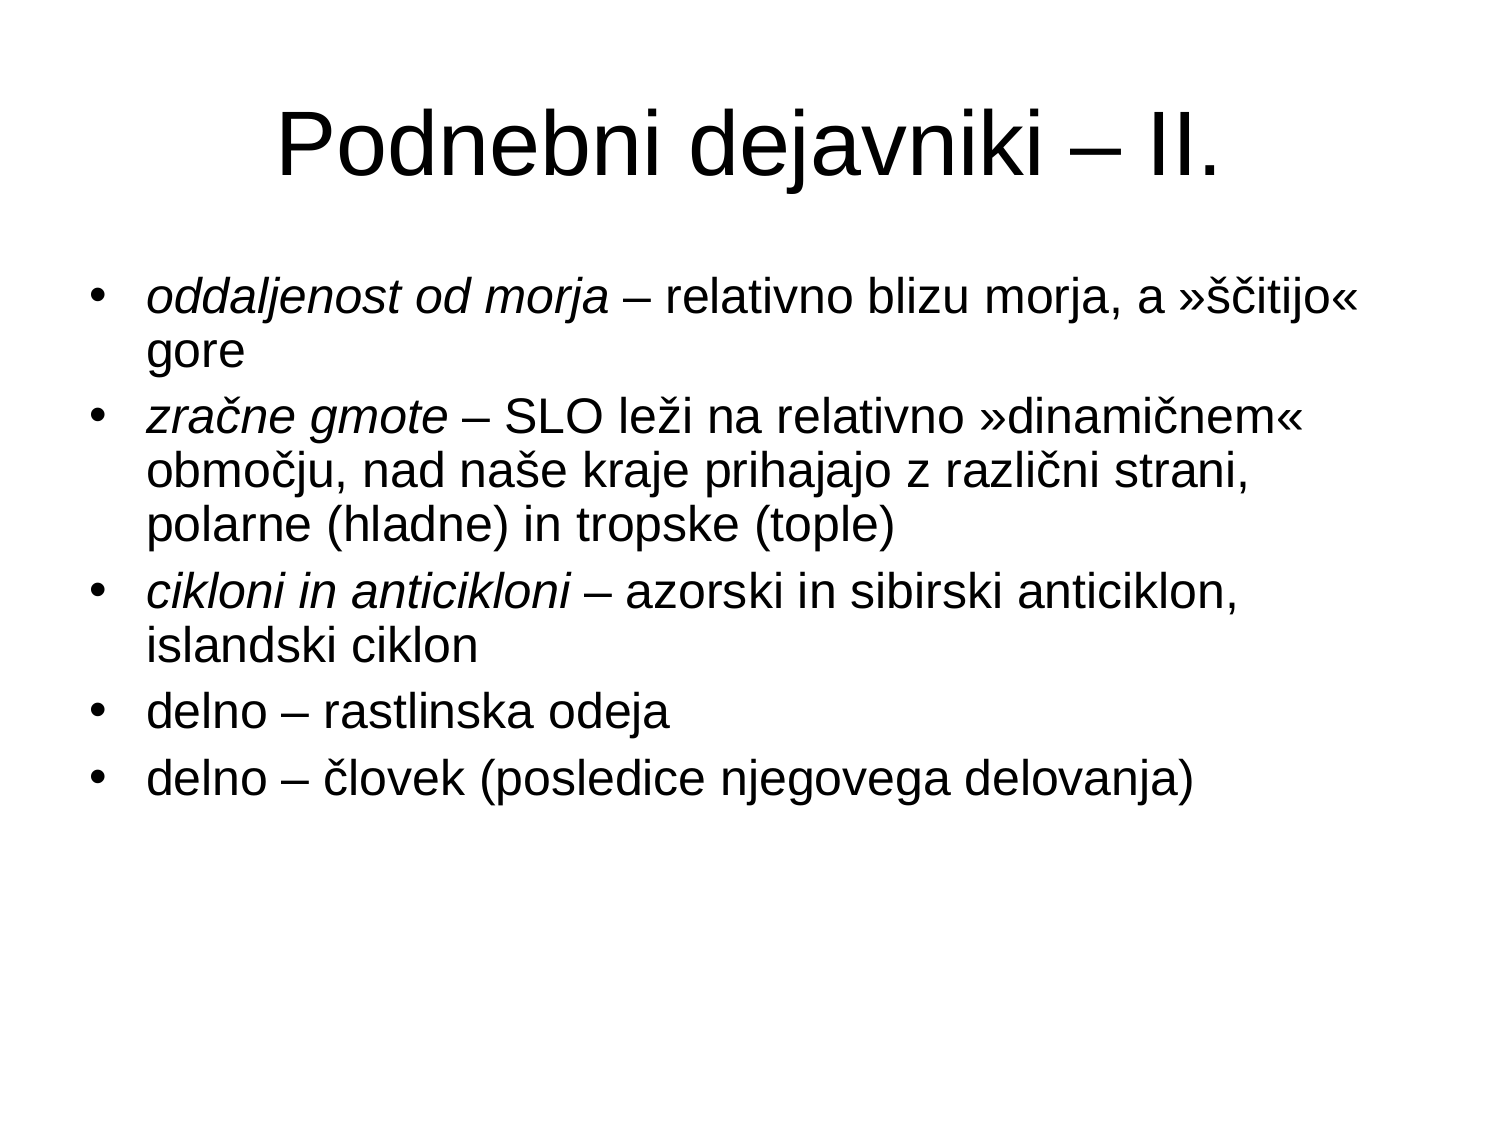

# Podnebni dejavniki – II.
oddaljenost od morja – relativno blizu morja, a »ščitijo« gore
zračne gmote – SLO leži na relativno »dinamičnem« območju, nad naše kraje prihajajo z različni strani, polarne (hladne) in tropske (tople)
cikloni in anticikloni – azorski in sibirski anticiklon, islandski ciklon
delno – rastlinska odeja
delno – človek (posledice njegovega delovanja)